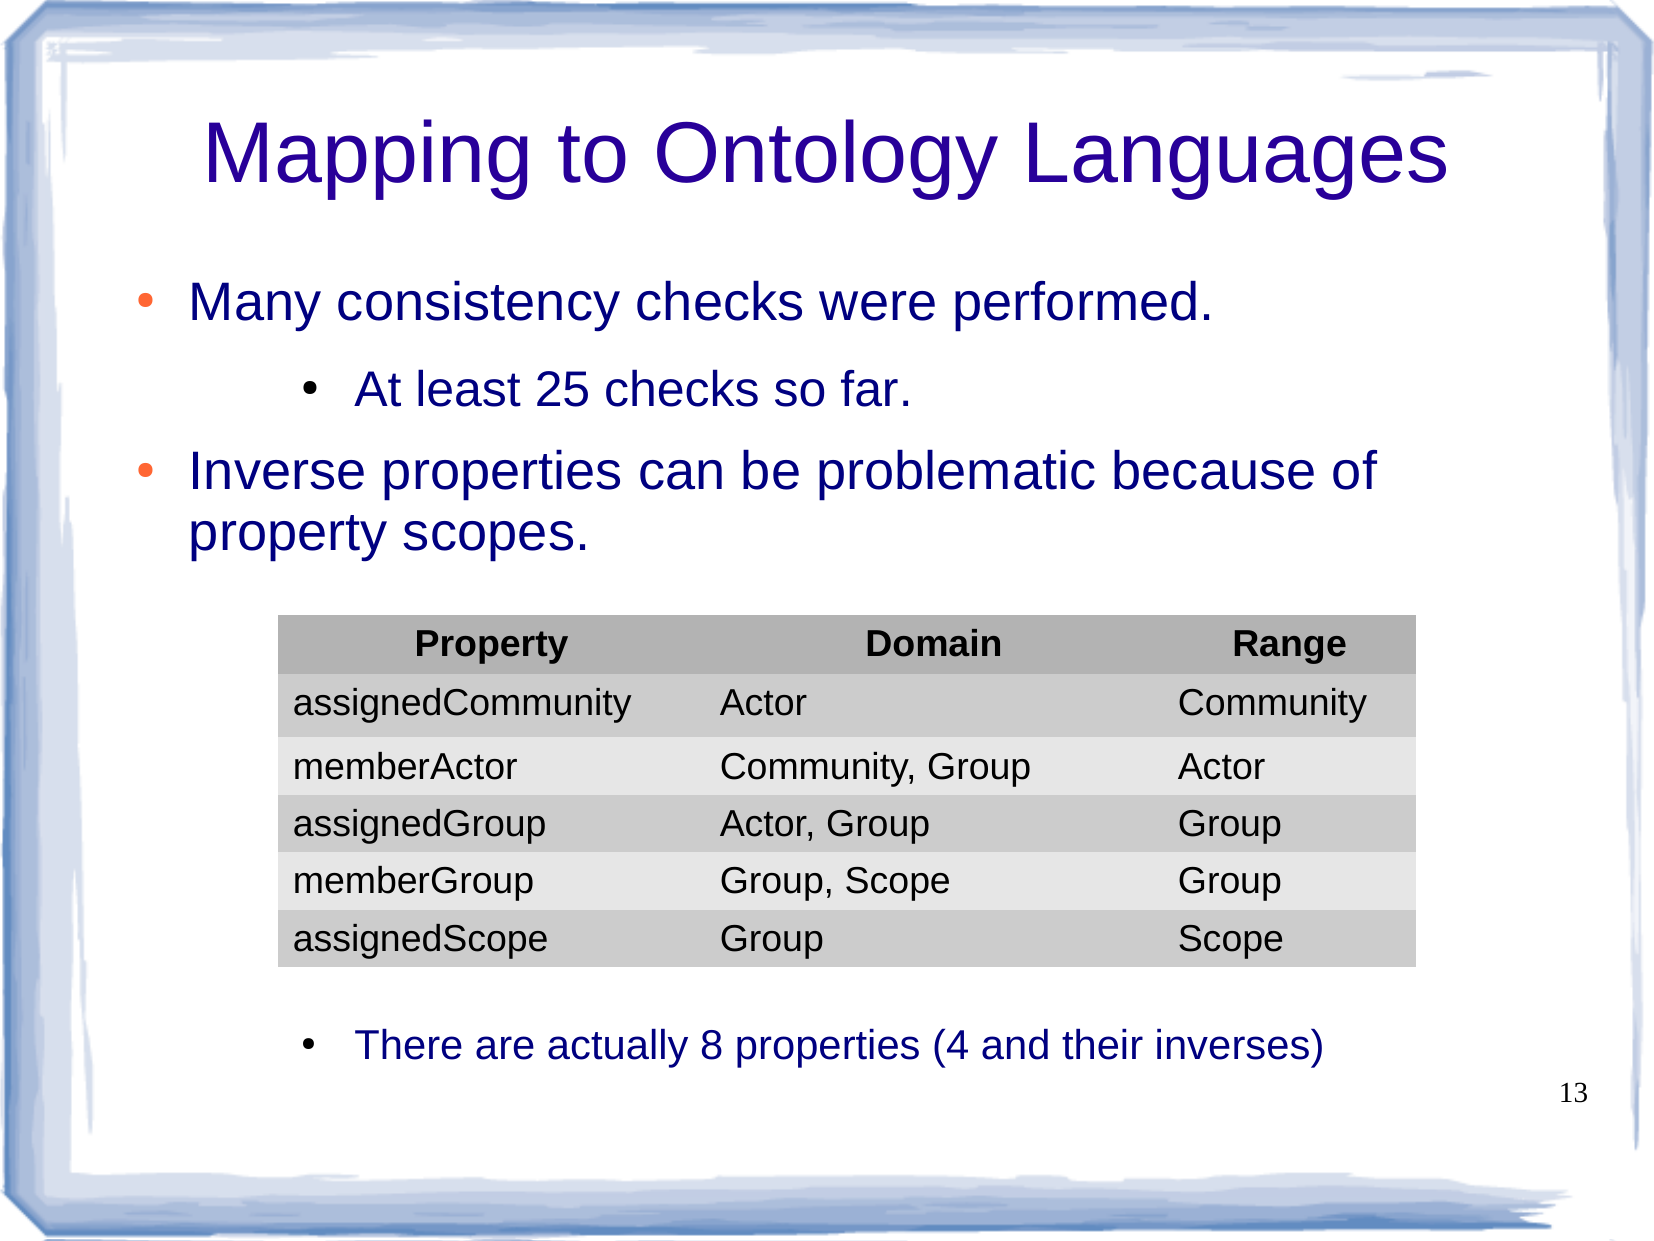

# Mapping to Ontology Languages
Many consistency checks were performed.
At least 25 checks so far.
Inverse properties can be problematic because of property scopes.
There are actually 8 properties (4 and their inverses)
| Property | Domain | Range |
| --- | --- | --- |
| assignedCommunity | Actor | Community |
| memberActor | Community, Group | Actor |
| assignedGroup | Actor, Group | Group |
| memberGroup | Group, Scope | Group |
| assignedScope | Group | Scope |
13